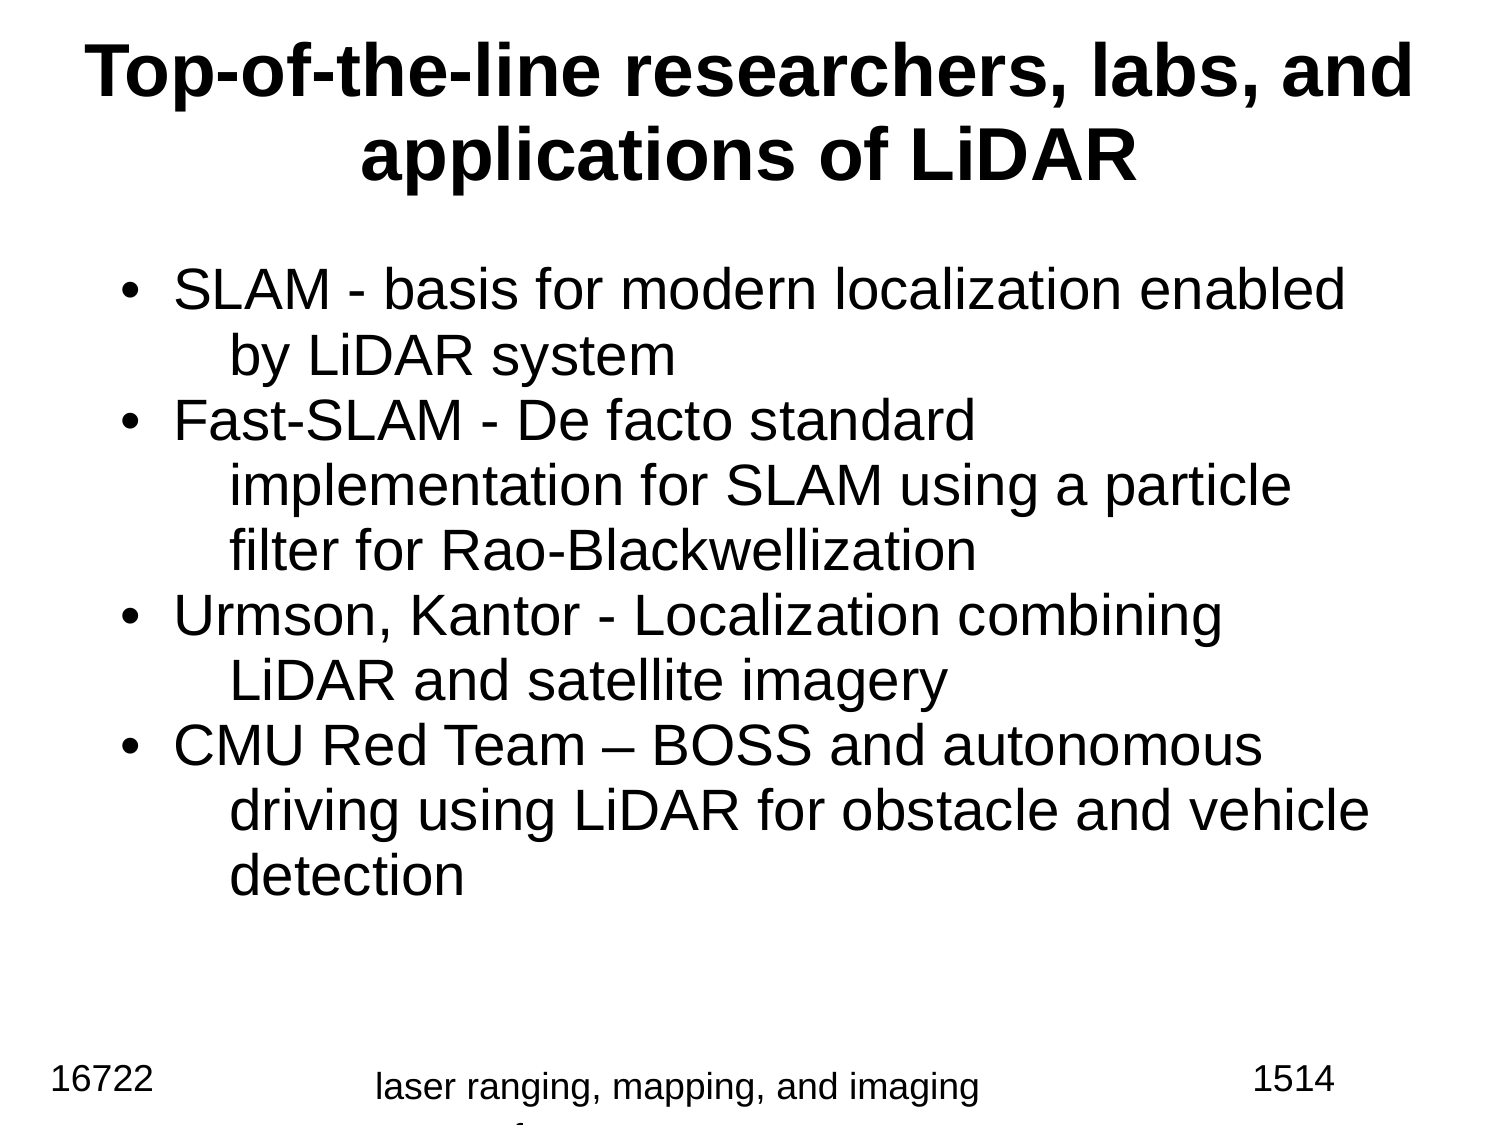

# Top-of-the-line researchers, labs, and applications of LiDAR
SLAM - basis for modern localization enabled by LiDAR system
Fast-SLAM - De facto standard implementation for SLAM using a particle filter for Rao-Blackwellization
Urmson, Kantor - Localization combining LiDAR and satellite imagery
CMU Red Team – BOSS and autonomous driving using LiDAR for obstacle and vehicle detection
<date/time>16722
<footer>laser ranging, mapping, and imaging systems for
exploration robots